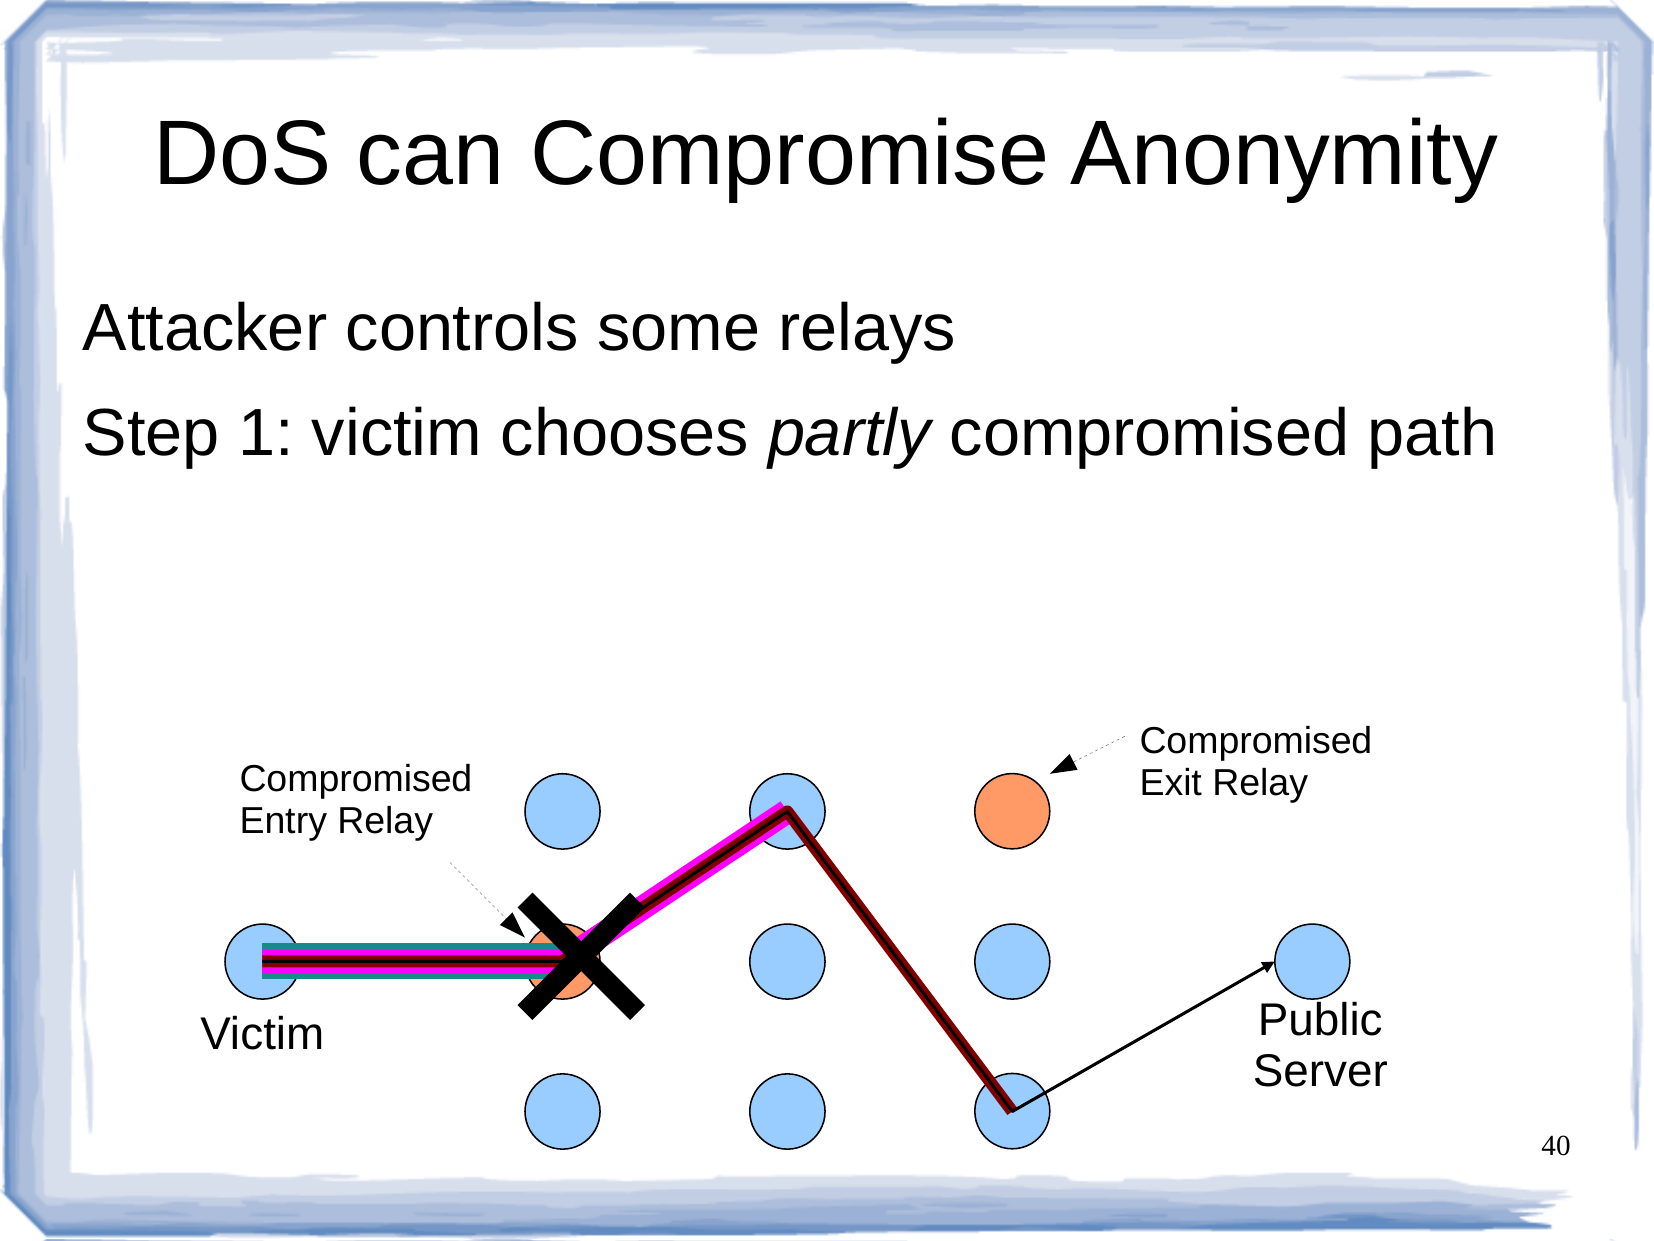

# DoS can Compromise Anonymity
Attacker controls some relays
Step 1: victim chooses partly compromised path
Compromised
Exit Relay
Compromised
Entry Relay
Public
Server
Victim
40